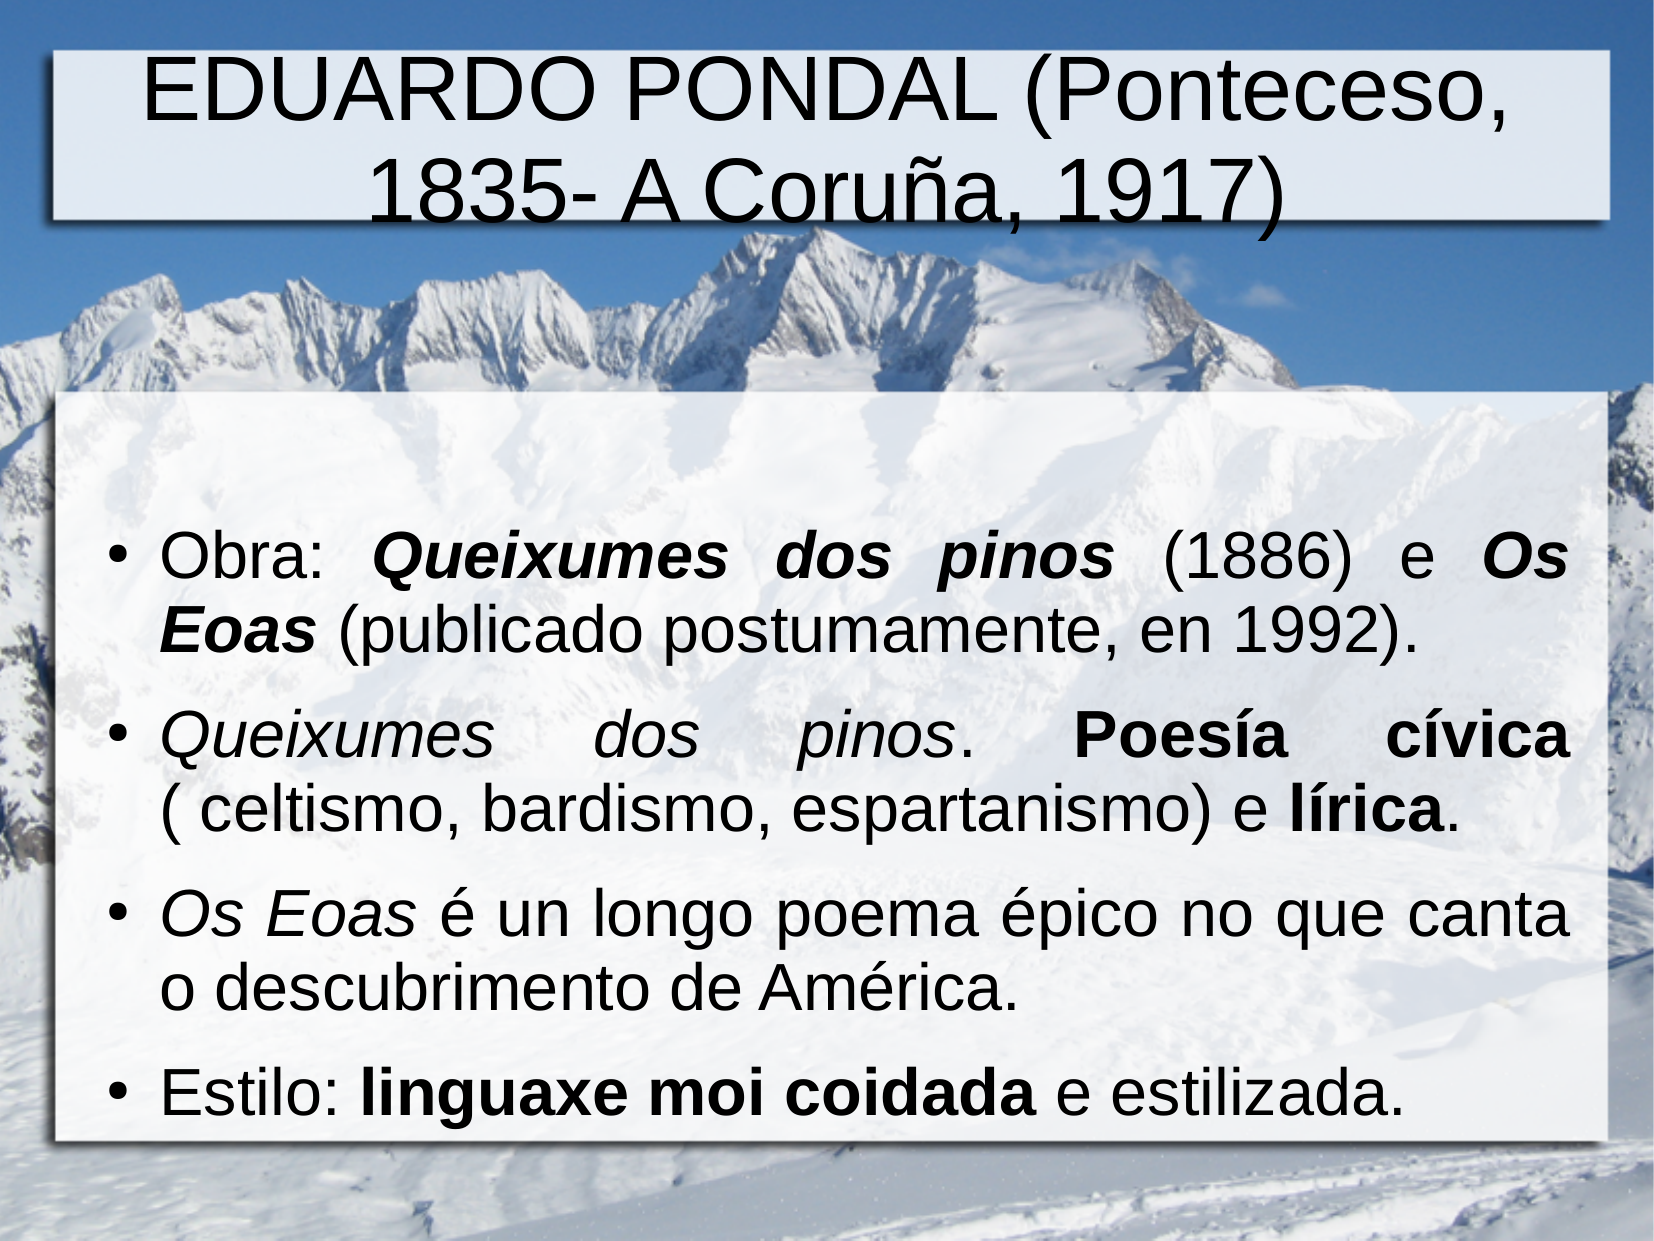

# EDUARDO PONDAL (Ponteceso, 1835- A Coruña, 1917)
Obra: Queixumes dos pinos (1886) e Os Eoas (publicado postumamente, en 1992).
Queixumes dos pinos. Poesía cívica ( celtismo, bardismo, espartanismo) e lírica.
Os Eoas é un longo poema épico no que canta o descubrimento de América.
Estilo: linguaxe moi coidada e estilizada.